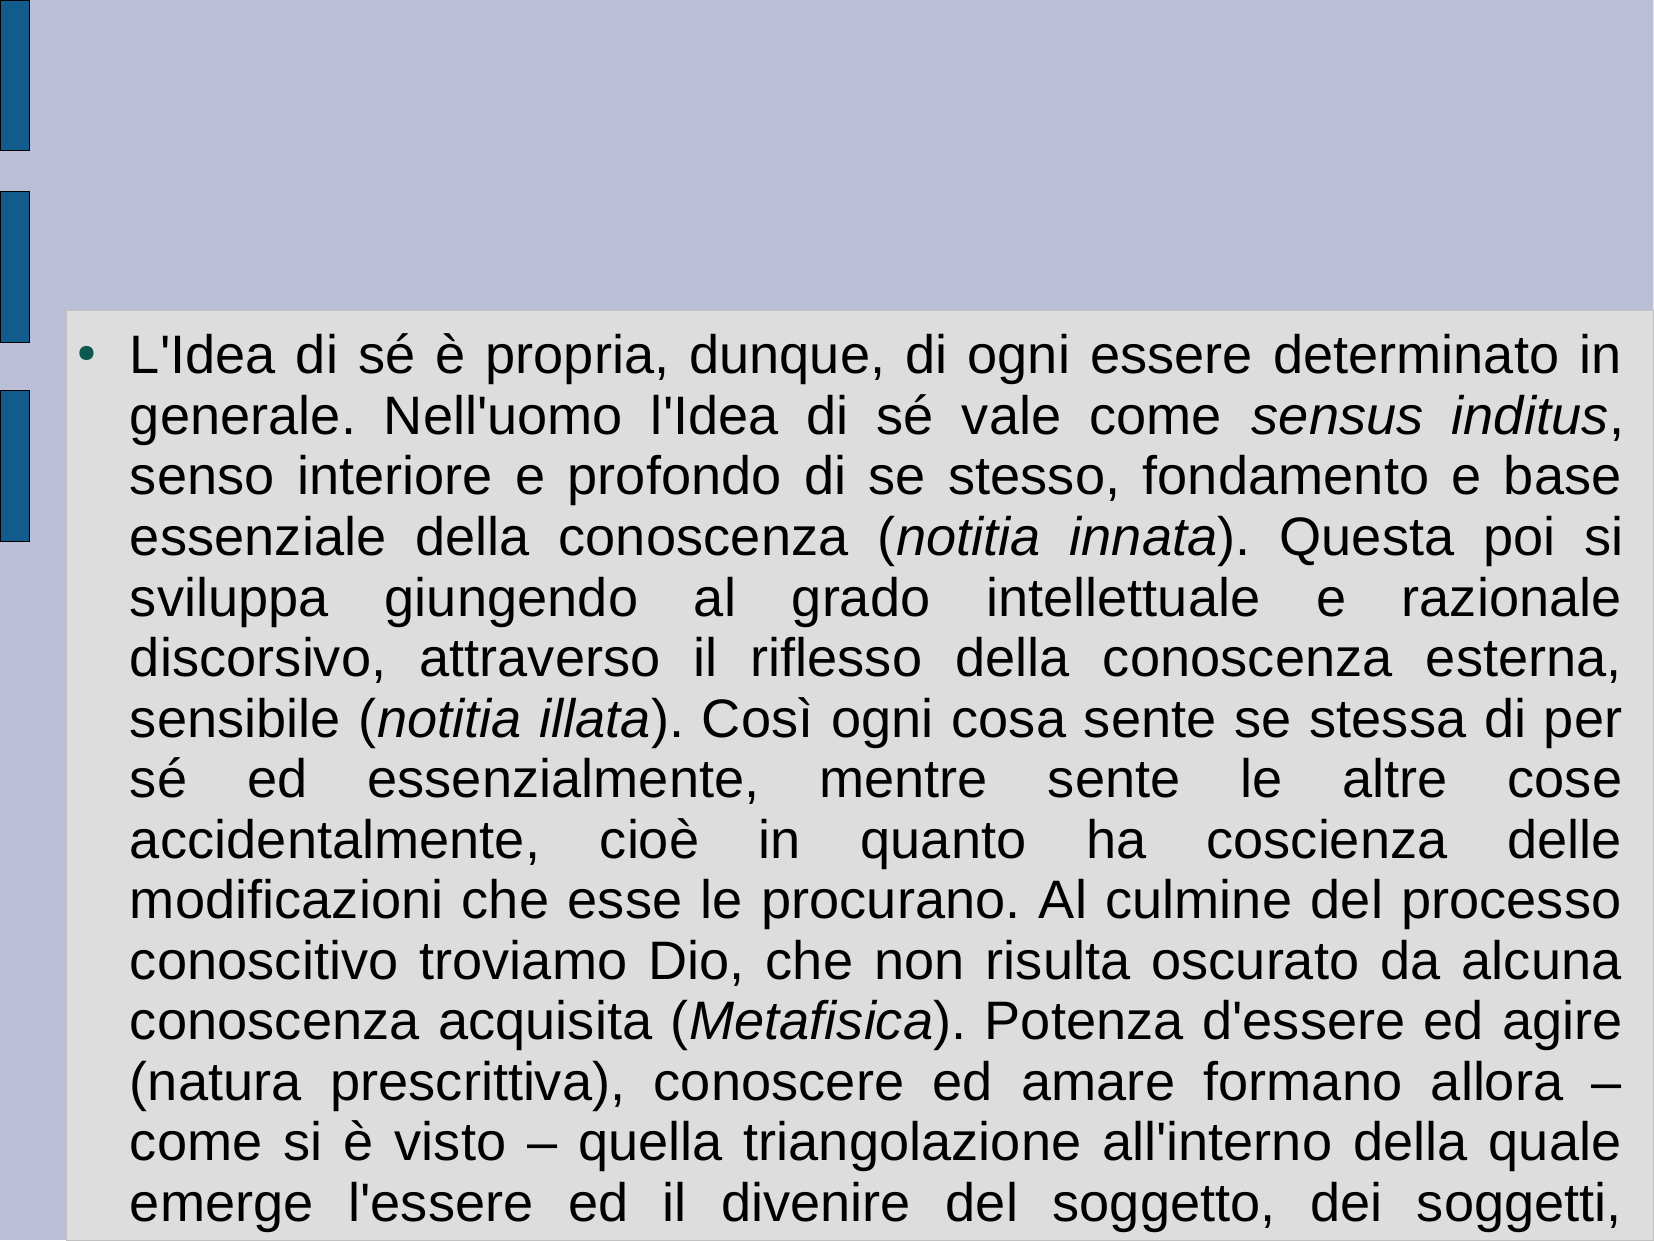

#
L'Idea di sé è propria, dunque, di ogni essere determinato in generale. Nell'uomo l'Idea di sé vale come sensus inditus, senso interiore e profondo di se stesso, fondamento e base essenziale della conoscenza (notitia innata). Questa poi si sviluppa giungendo al grado intellettuale e razionale discorsivo, attraverso il riflesso della conoscenza esterna, sensibile (notitia illata). Così ogni cosa sente se stessa di per sé ed essenzialmente, mentre sente le altre cose accidentalmente, cioè in quanto ha coscienza delle modificazioni che esse le procurano. Al culmine del processo conoscitivo troviamo Dio, che non risulta oscurato da alcuna conoscenza acquisita (Metafisica). Potenza d'essere ed agire (natura prescrittiva), conoscere ed amare formano allora – come si è visto – quella triangolazione all'interno della quale emerge l'essere ed il divenire del soggetto, dei soggetti, anche nella loro vita comune.